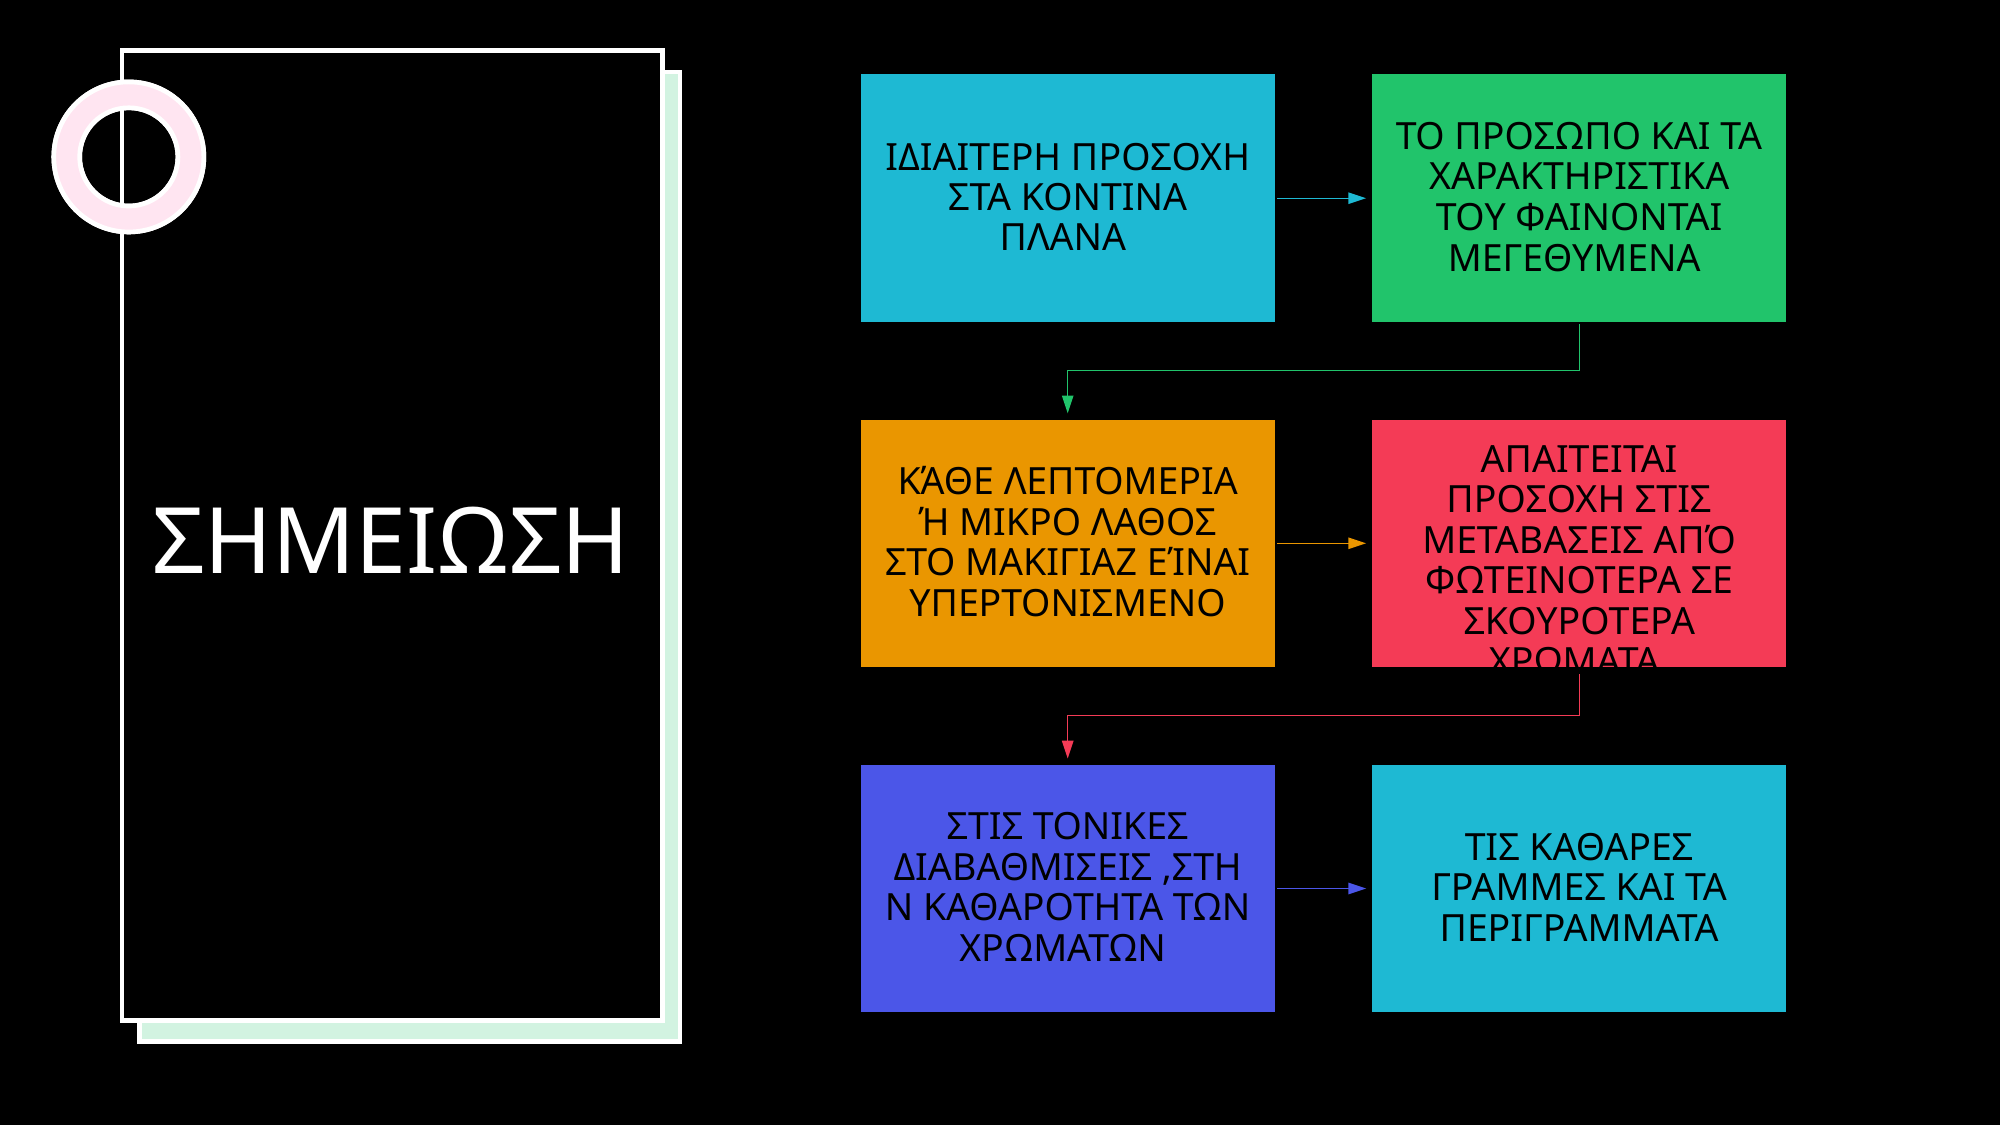

ΙΔΙΑΙΤΕΡΗ ΠΡΟΣΟΧΗ ΣΤΑ ΚΟΝΤΙΝΑ ΠΛΑΝΑ
ΤΟ ΠΡΟΣΩΠΟ ΚΑΙ ΤΑ ΧΑΡΑΚΤΗΡΙΣΤΙΚΑ ΤΟΥ ΦΑΙΝΟΝΤΑΙ ΜΕΓΕΘΥΜΕΝΑ
ΚΆΘΕ ΛΕΠΤΟΜΕΡΙΑ Ή ΜΙΚΡΟ ΛΑΘΟΣ ΣΤΟ ΜΑΚΙΓΙΑΖ ΕΊΝΑΙ ΥΠΕΡΤΟΝΙΣΜΕΝΟ
ΑΠΑΙΤΕΙΤΑΙ ΠΡΟΣΟΧΗ ΣΤΙΣ ΜΕΤΑΒΑΣΕΙΣ ΑΠΌ ΦΩΤΕΙΝΟΤΕΡΑ ΣΕ ΣΚΟΥΡΟΤΕΡΑ ΧΡΩΜΑΤΑ
ΣΤΙΣ ΤΟΝΙΚΕΣ ΔΙΑΒΑΘΜΙΣΕΙΣ ,ΣΤΗΝ ΚΑΘΑΡΟΤΗΤΑ ΤΩΝ ΧΡΩΜΑΤΩΝ
ΤΙΣ ΚΑΘΑΡΕΣ ΓΡΑΜΜΕΣ ΚΑΙ ΤΑ ΠΕΡΙΓΡΑΜΜΑΤΑ
# ΣΗΜΕΙΩΣΗ